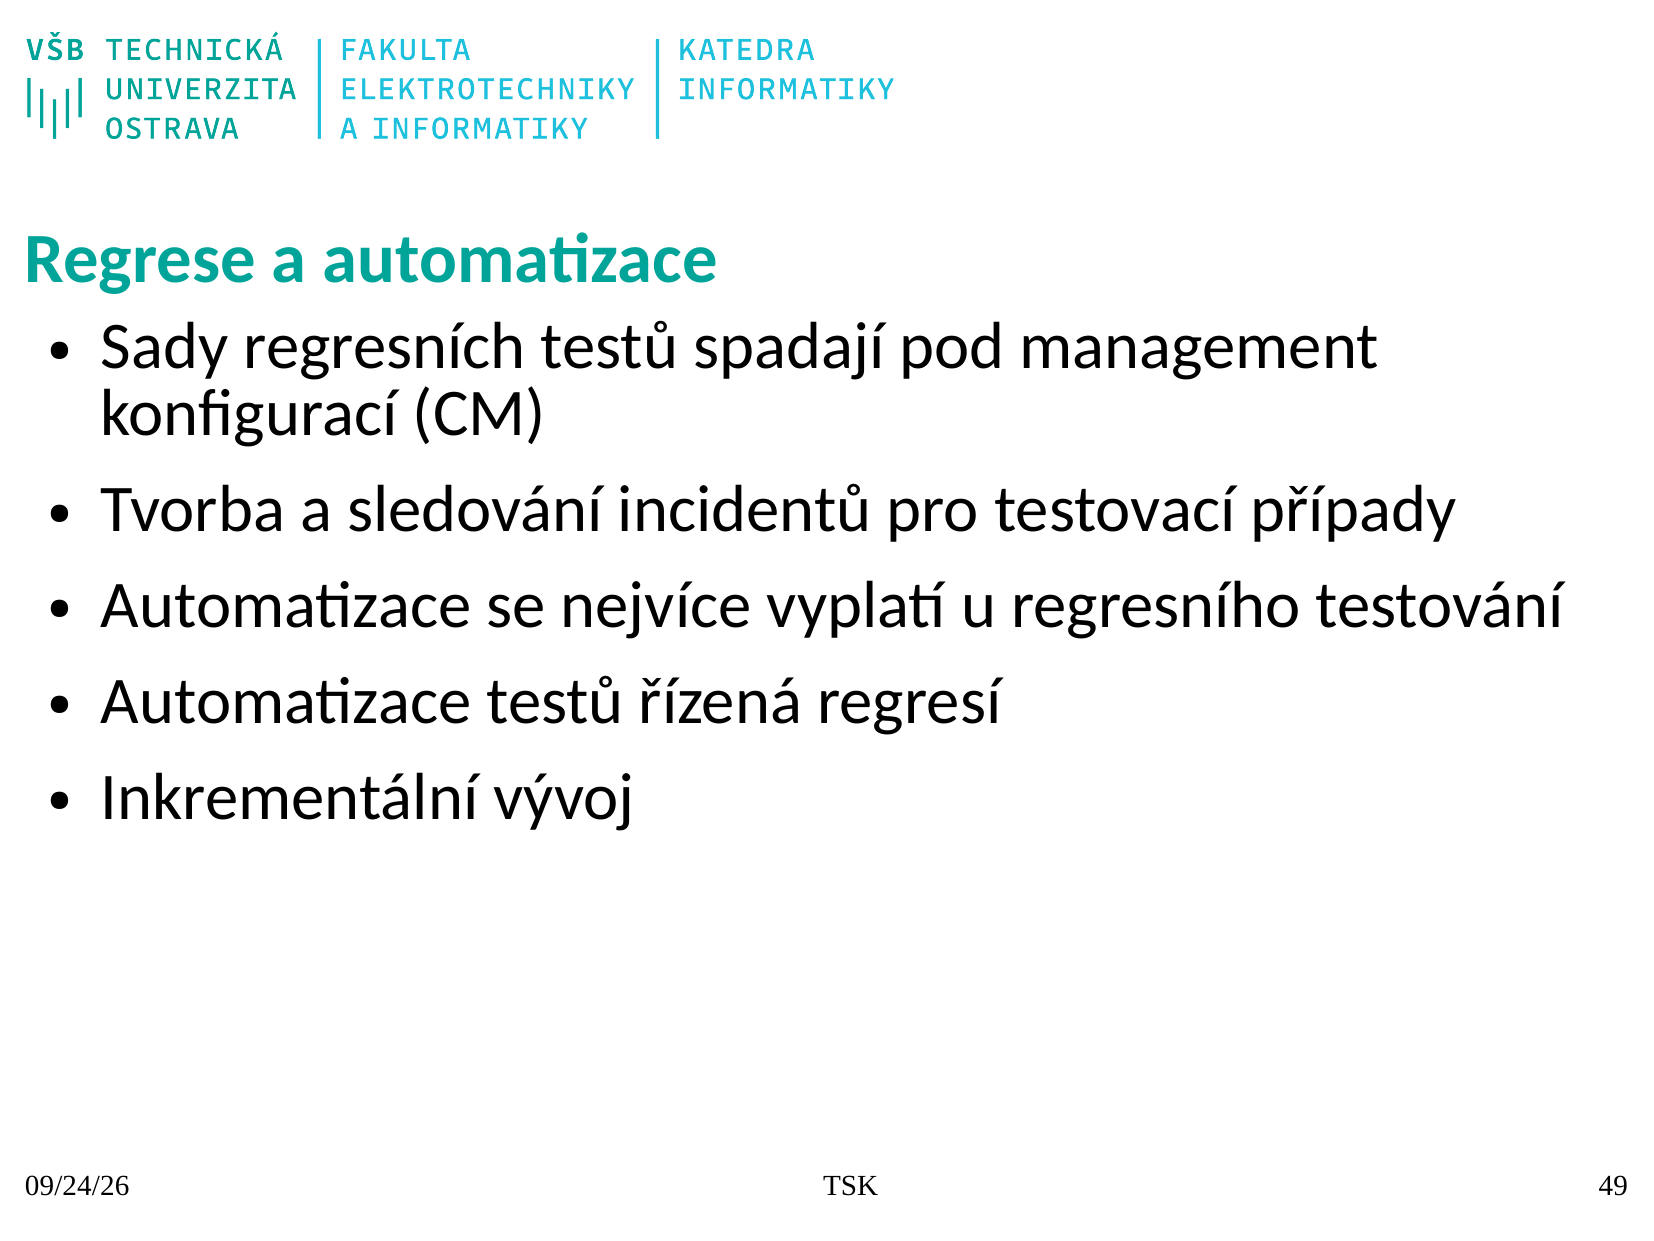

# Regrese a automatizace
Sady regresních testů spadají pod management konfigurací (CM)
Tvorba a sledování incidentů pro testovací případy
Automatizace se nejvíce vyplatí u regresního testování
Automatizace testů řízená regresí
Inkrementální vývoj
TSK
49